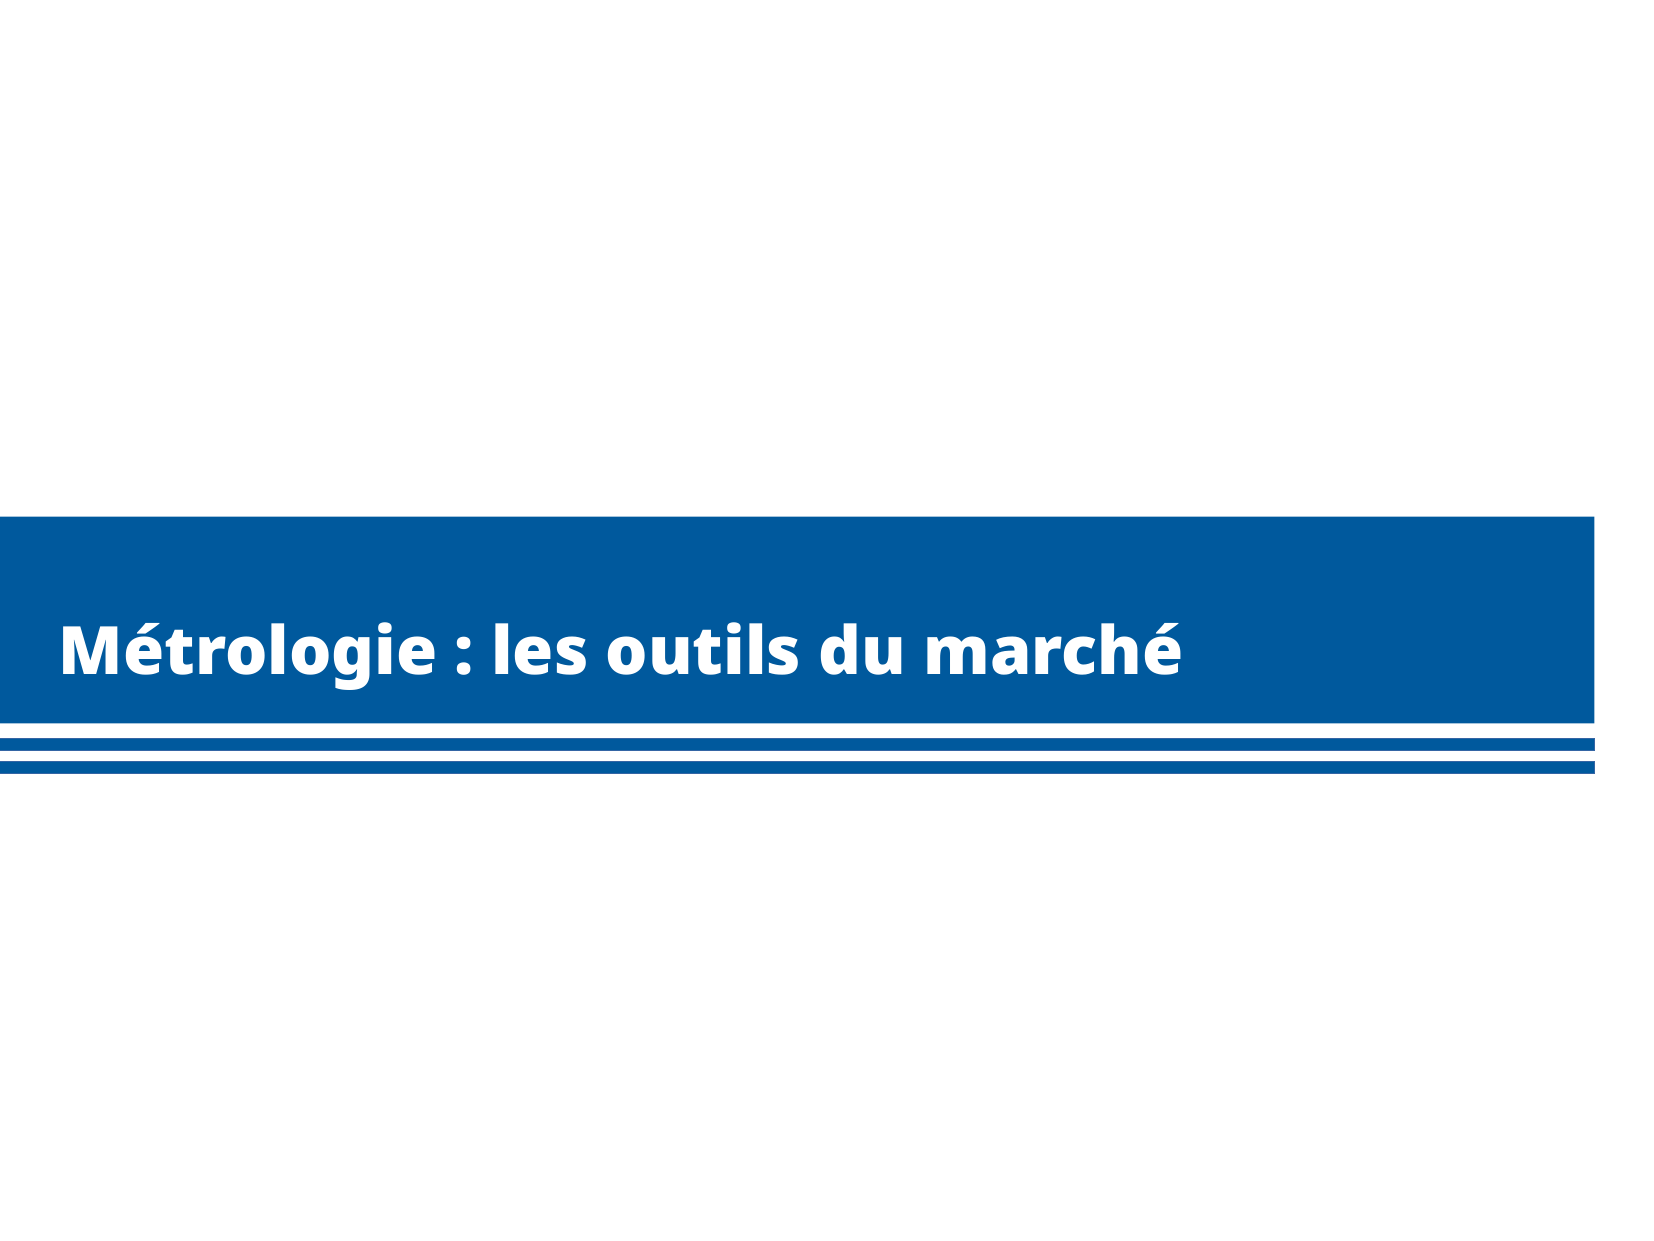

# Métrologie : les outils du marché
78
blog.lrdf.fr - Licence CC-BY-NC-SA